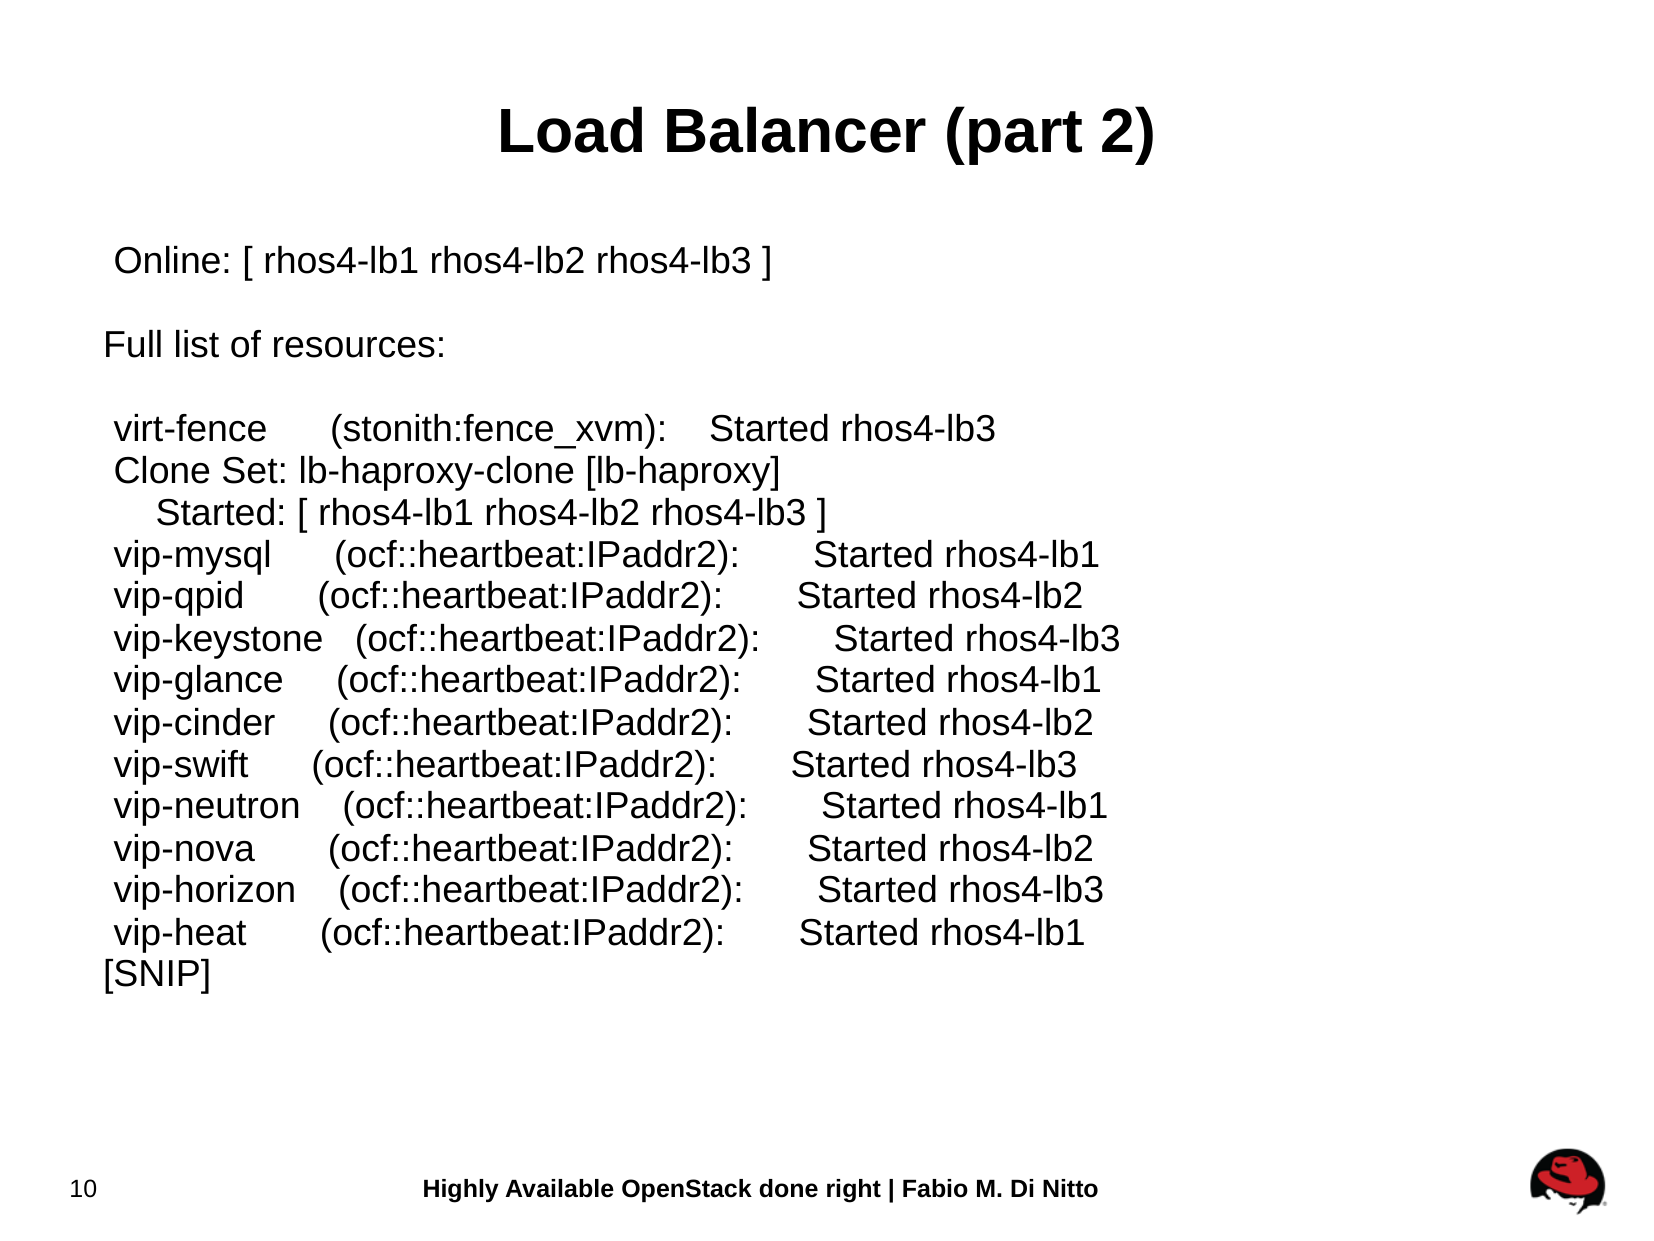

# Load Balancer (part 2)
 Online: [ rhos4-lb1 rhos4-lb2 rhos4-lb3 ]
Full list of resources:
 virt-fence (stonith:fence_xvm): Started rhos4-lb3
 Clone Set: lb-haproxy-clone [lb-haproxy]
 Started: [ rhos4-lb1 rhos4-lb2 rhos4-lb3 ]
 vip-mysql (ocf::heartbeat:IPaddr2): Started rhos4-lb1
 vip-qpid (ocf::heartbeat:IPaddr2): Started rhos4-lb2
 vip-keystone (ocf::heartbeat:IPaddr2): Started rhos4-lb3
 vip-glance (ocf::heartbeat:IPaddr2): Started rhos4-lb1
 vip-cinder (ocf::heartbeat:IPaddr2): Started rhos4-lb2
 vip-swift (ocf::heartbeat:IPaddr2): Started rhos4-lb3
 vip-neutron (ocf::heartbeat:IPaddr2): Started rhos4-lb1
 vip-nova (ocf::heartbeat:IPaddr2): Started rhos4-lb2
 vip-horizon (ocf::heartbeat:IPaddr2): Started rhos4-lb3
 vip-heat (ocf::heartbeat:IPaddr2): Started rhos4-lb1
[SNIP]